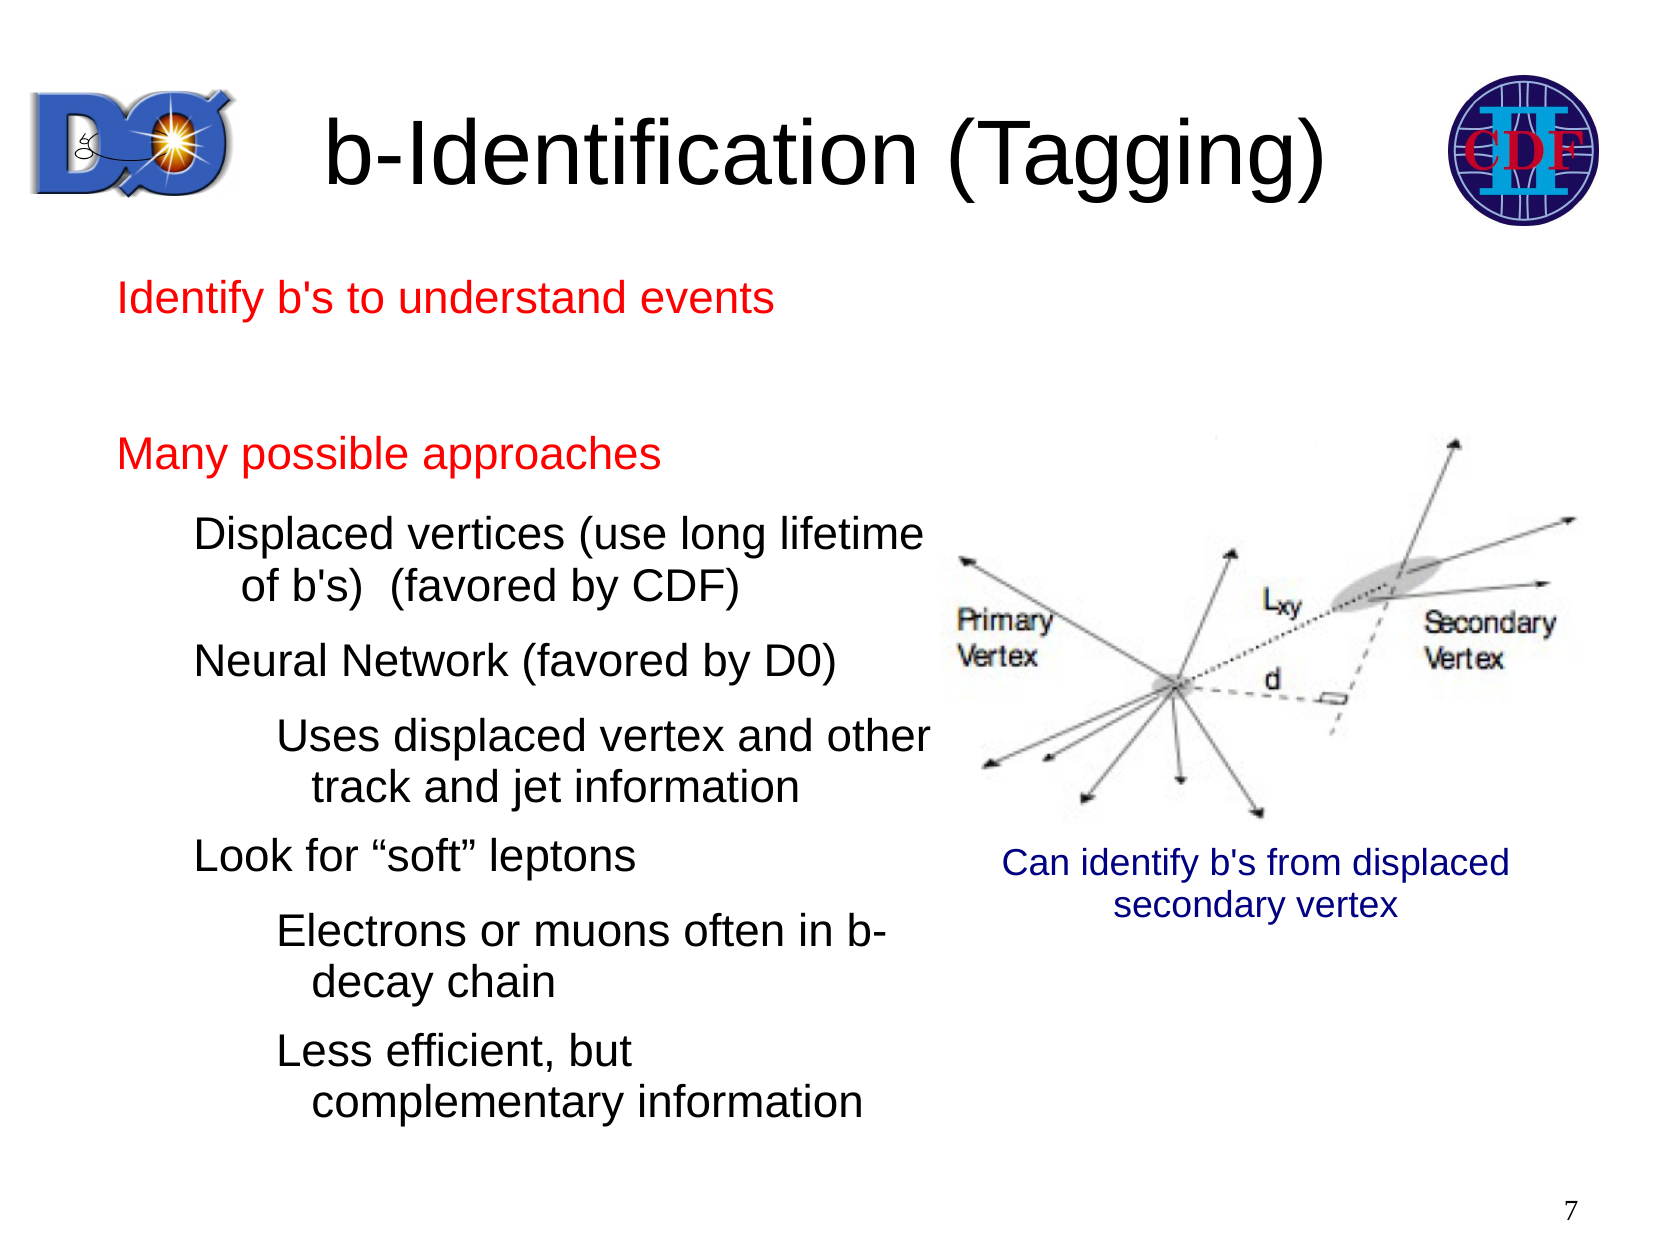

# b-Identification (Tagging)
Identify b's to understand events
Many possible approaches
Displaced vertices (use long lifetime of b's) (favored by CDF)
Neural Network (favored by D0)
Uses displaced vertex and other track and jet information
Look for “soft” leptons
Electrons or muons often in b-decay chain
Less efficient, but complementary information
Can identify b's from displaced secondary vertex
7